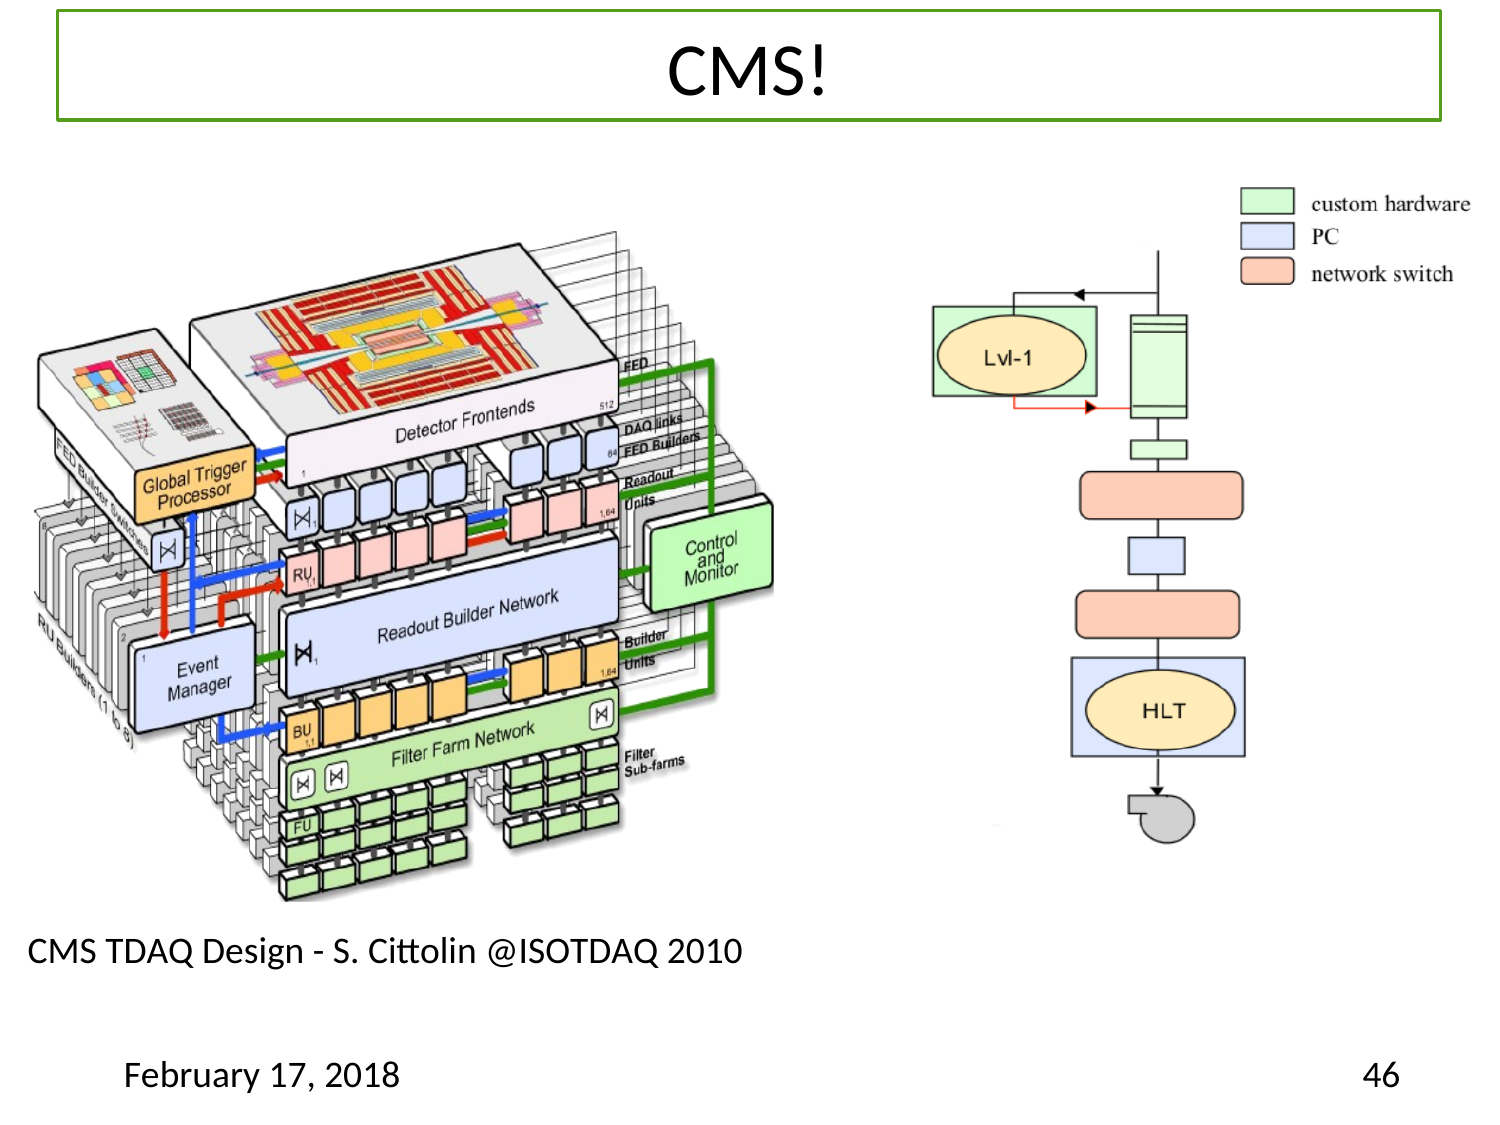

# CMS!
CMS TDAQ Design - S. Cittolin @ISOTDAQ 2010
17 February 2018
46